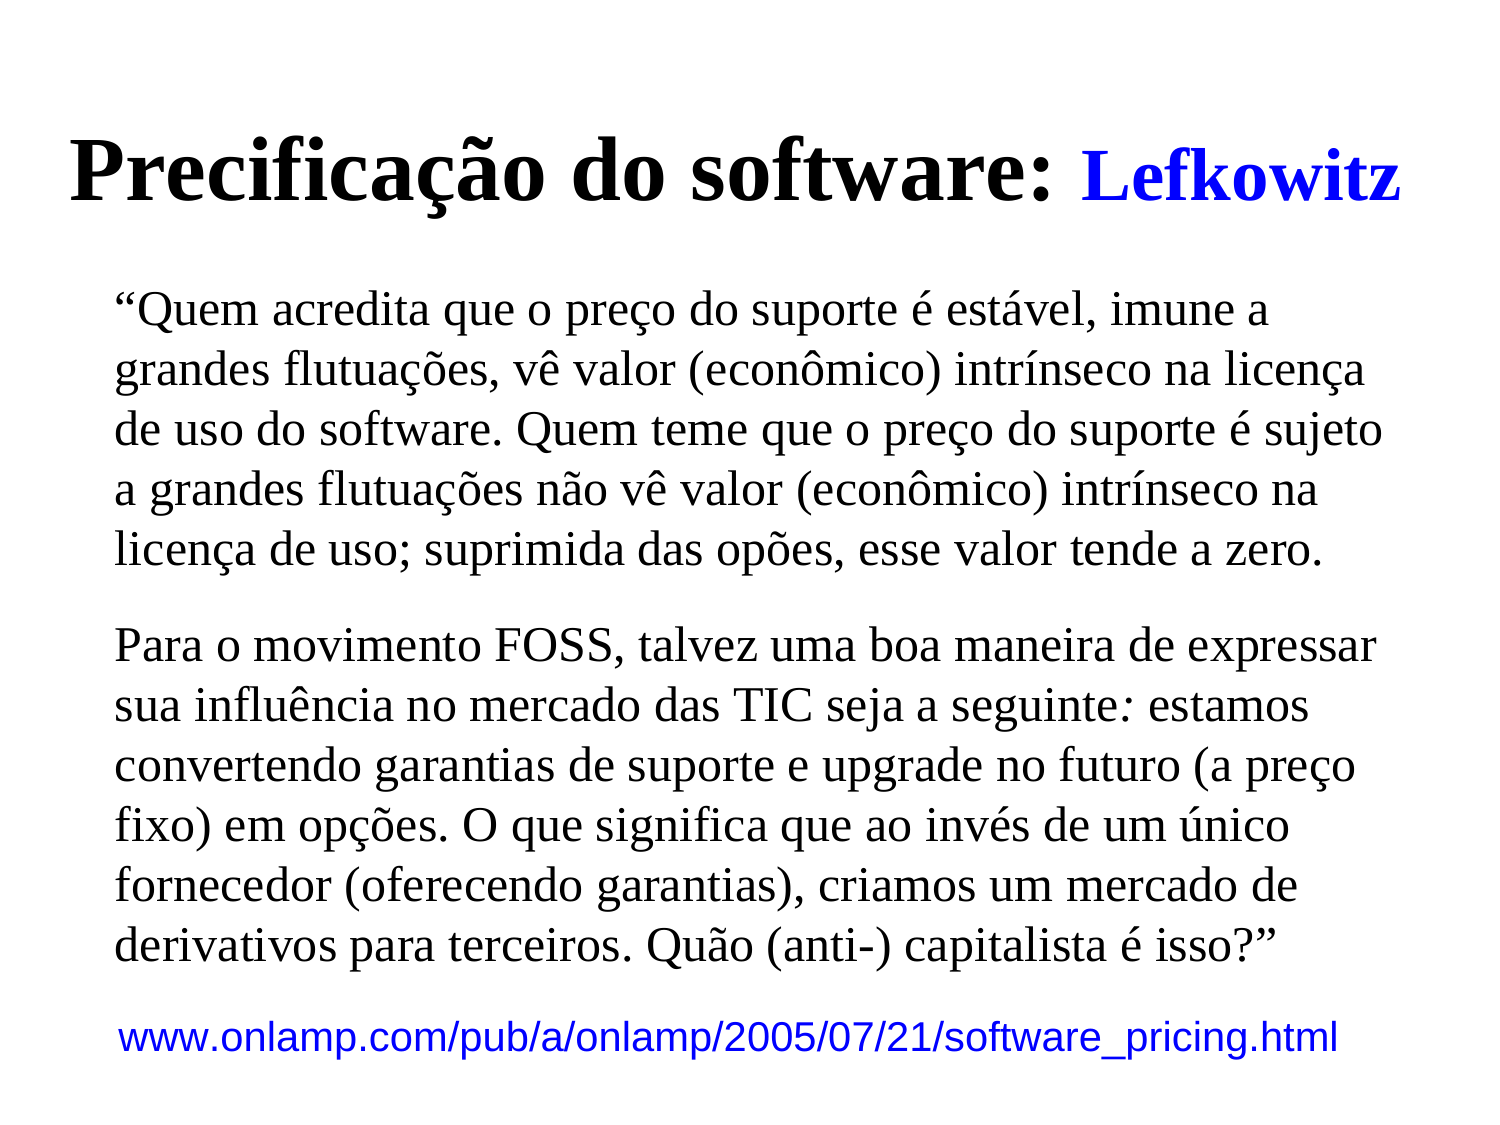

Precificação do software: Lefkowitz
“Quem acredita que o preço do suporte é estável, imune a grandes flutuações, vê valor (econômico) intrínseco na licença de uso do software. Quem teme que o preço do suporte é sujeto a grandes flutuações não vê valor (econômico) intrínseco na licença de uso; suprimida das opões, esse valor tende a zero.
Para o movimento FOSS, talvez uma boa maneira de expressar sua influência no mercado das TIC seja a seguinte: estamos convertendo garantias de suporte e upgrade no futuro (a preço fixo) em opções. O que significa que ao invés de um único fornecedor (oferecendo garantias), criamos um mercado de derivativos para terceiros. Quão (anti-) capitalista é isso?”
 www.onlamp.com/pub/a/onlamp/2005/07/21/software_pricing.html